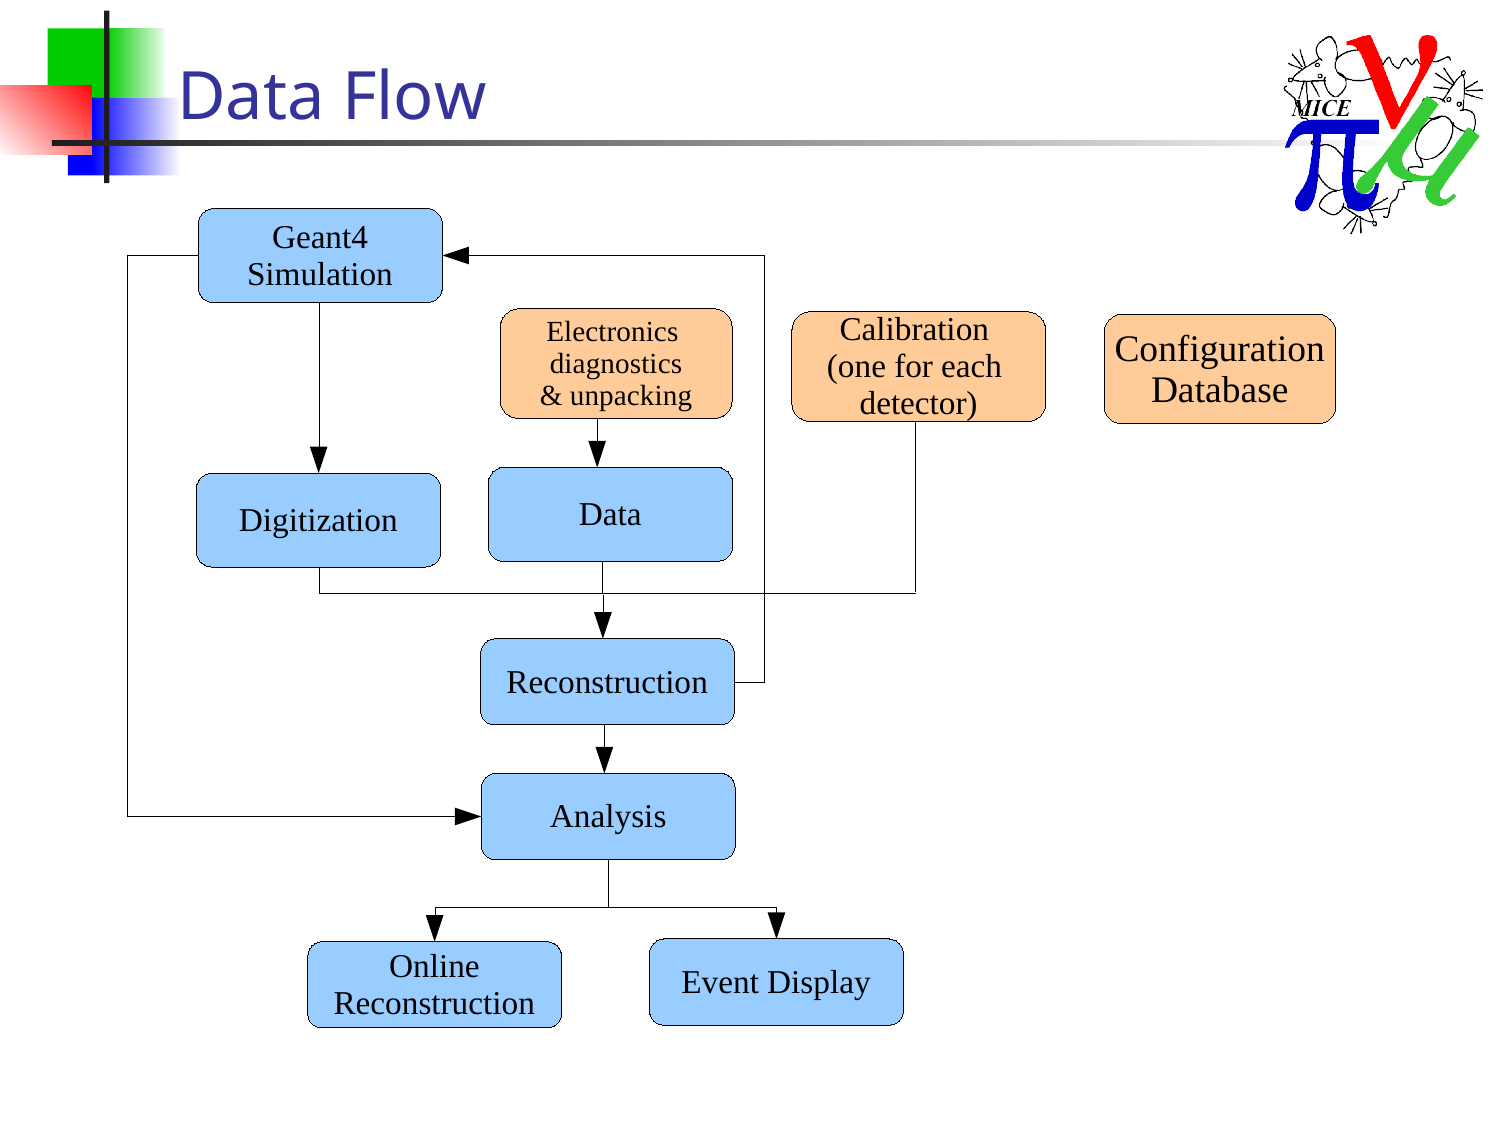

# Data Flow
Geant4
Simulation
Electronics
diagnostics
& unpacking
Calibration
(one for each
detector)
Configuration
Database
Data
Digitization
Reconstruction
Analysis
Event Display
Online
Reconstruction